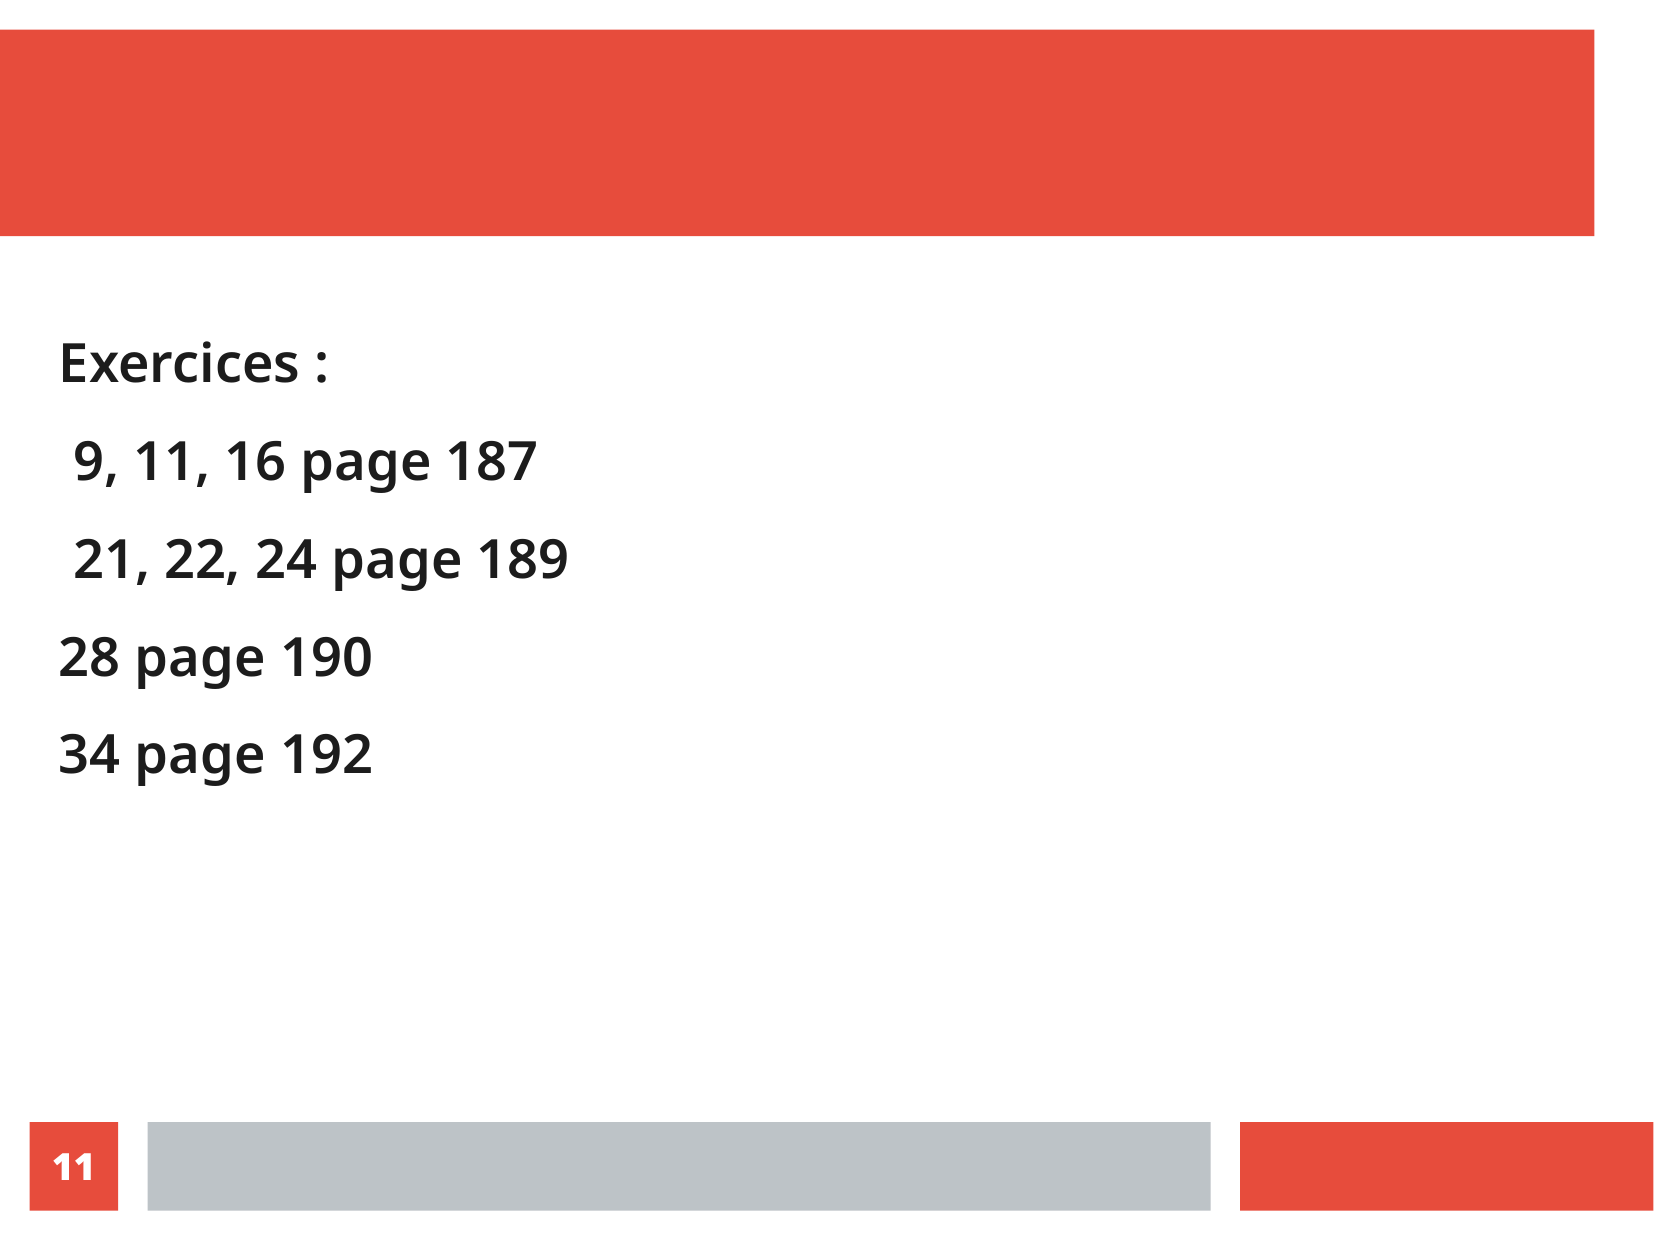

#
Exercices :
 9, 11, 16 page 187
 21, 22, 24 page 189
28 page 190
34 page 192
11